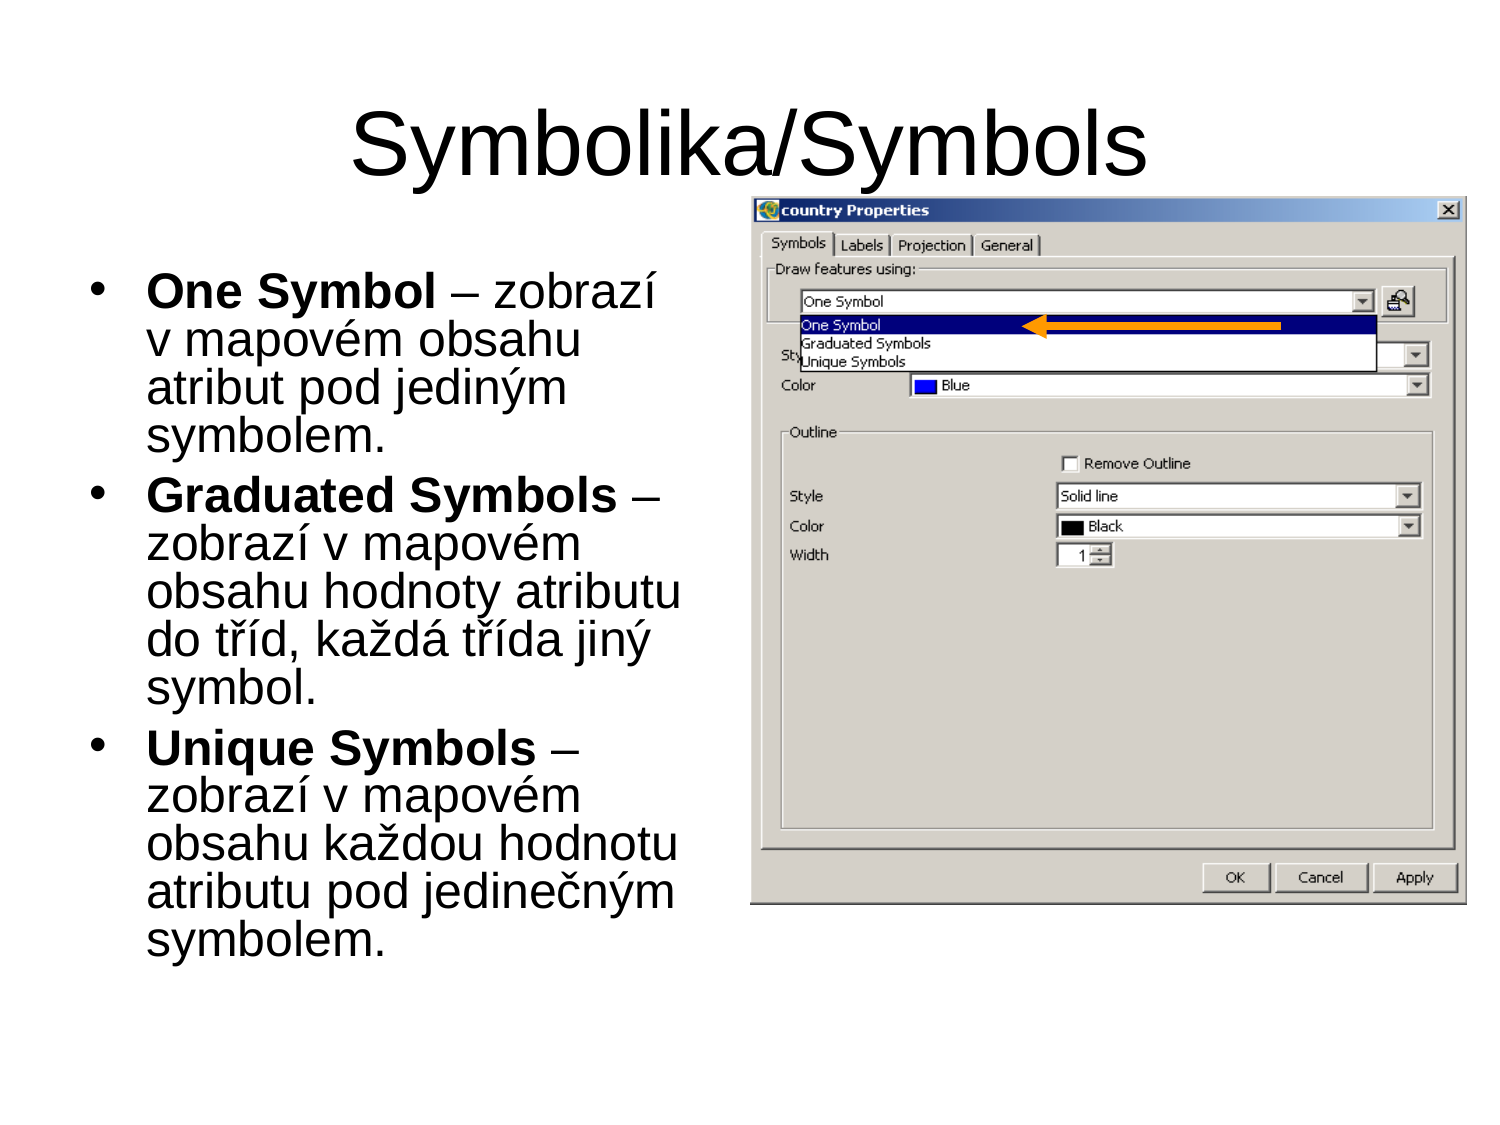

# Symbolika/Symbols
One Symbol – zobrazí
v mapovém obsahu atribut pod jediným symbolem.
Graduated Symbols – zobrazí v mapovém obsahu hodnoty atributu do tříd, každá třída jiný symbol.
Unique Symbols – zobrazí v mapovém obsahu každou hodnotu atributu pod jedinečným symbolem.